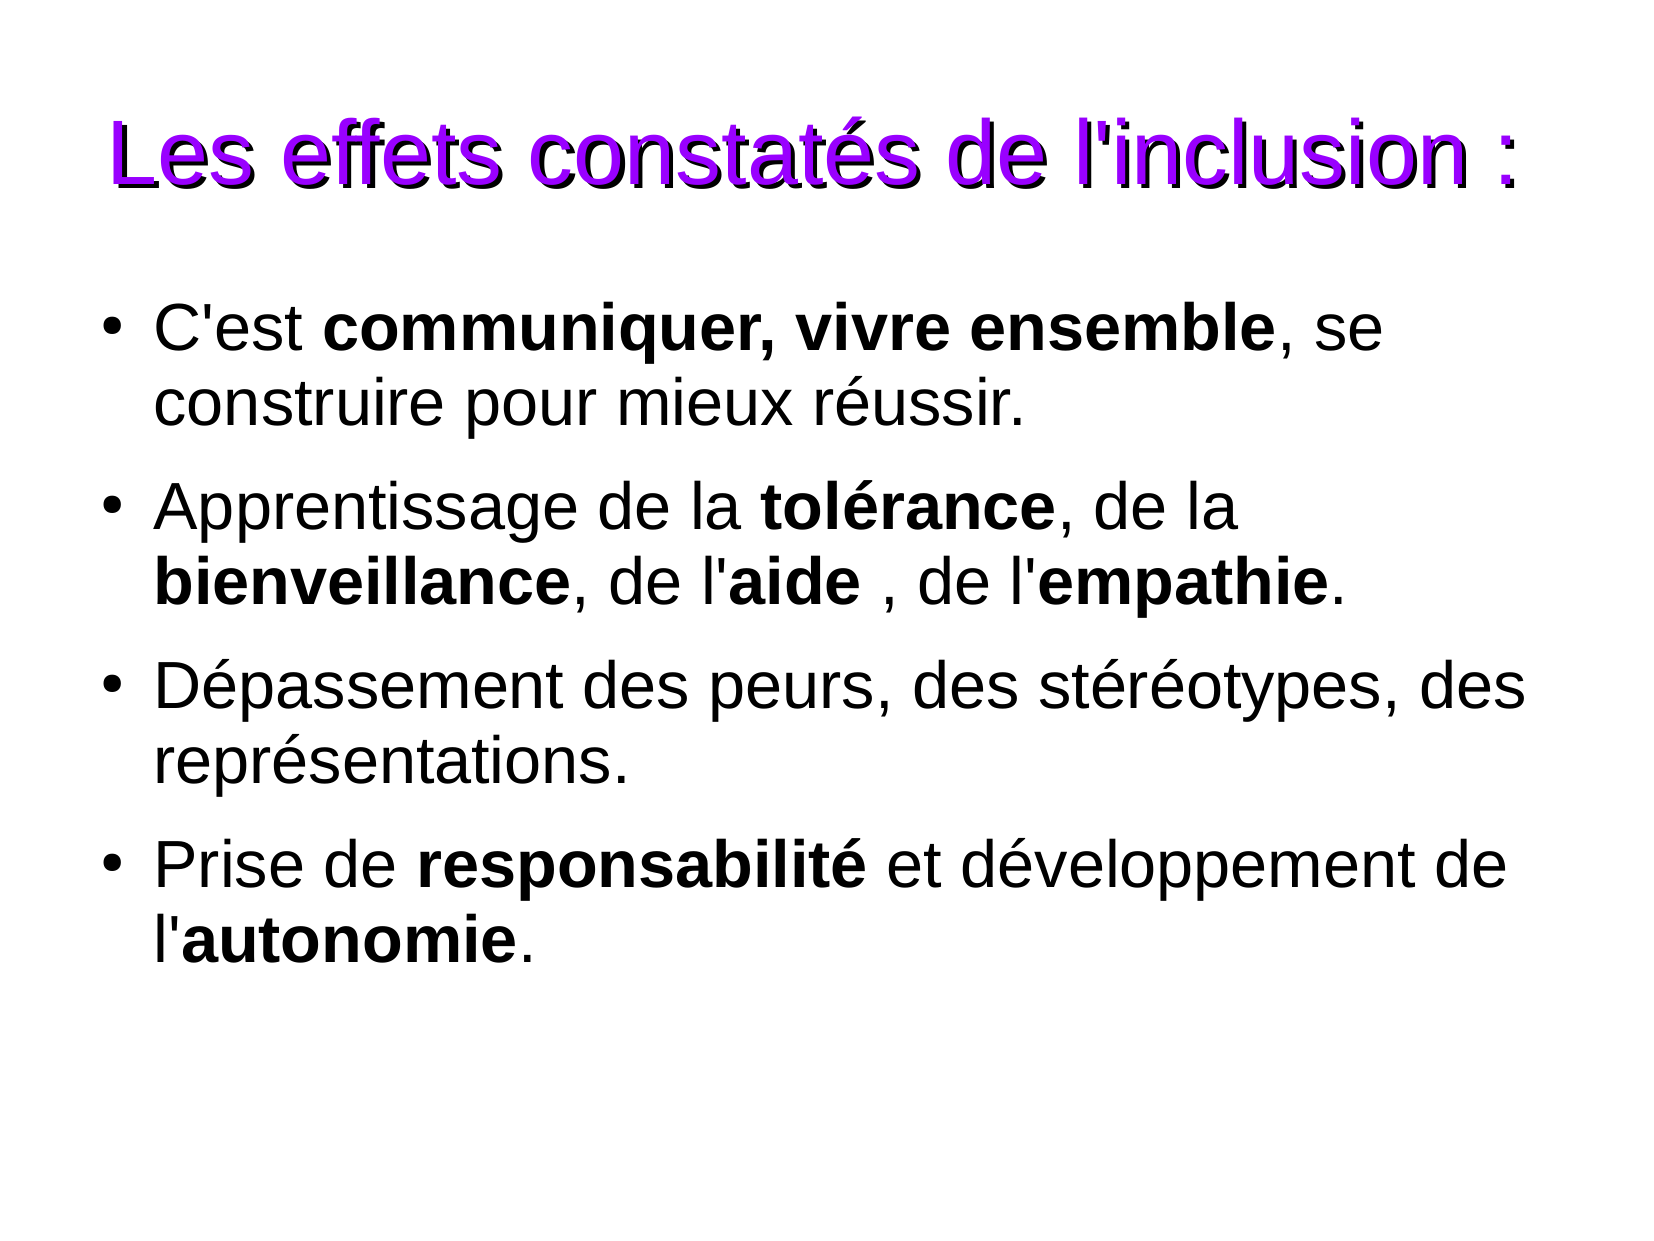

# Les effets constatés de l'inclusion :
C'est communiquer, vivre ensemble, se construire pour mieux réussir.
Apprentissage de la tolérance, de la bienveillance, de l'aide , de l'empathie.
Dépassement des peurs, des stéréotypes, des représentations.
Prise de responsabilité et développement de l'autonomie.